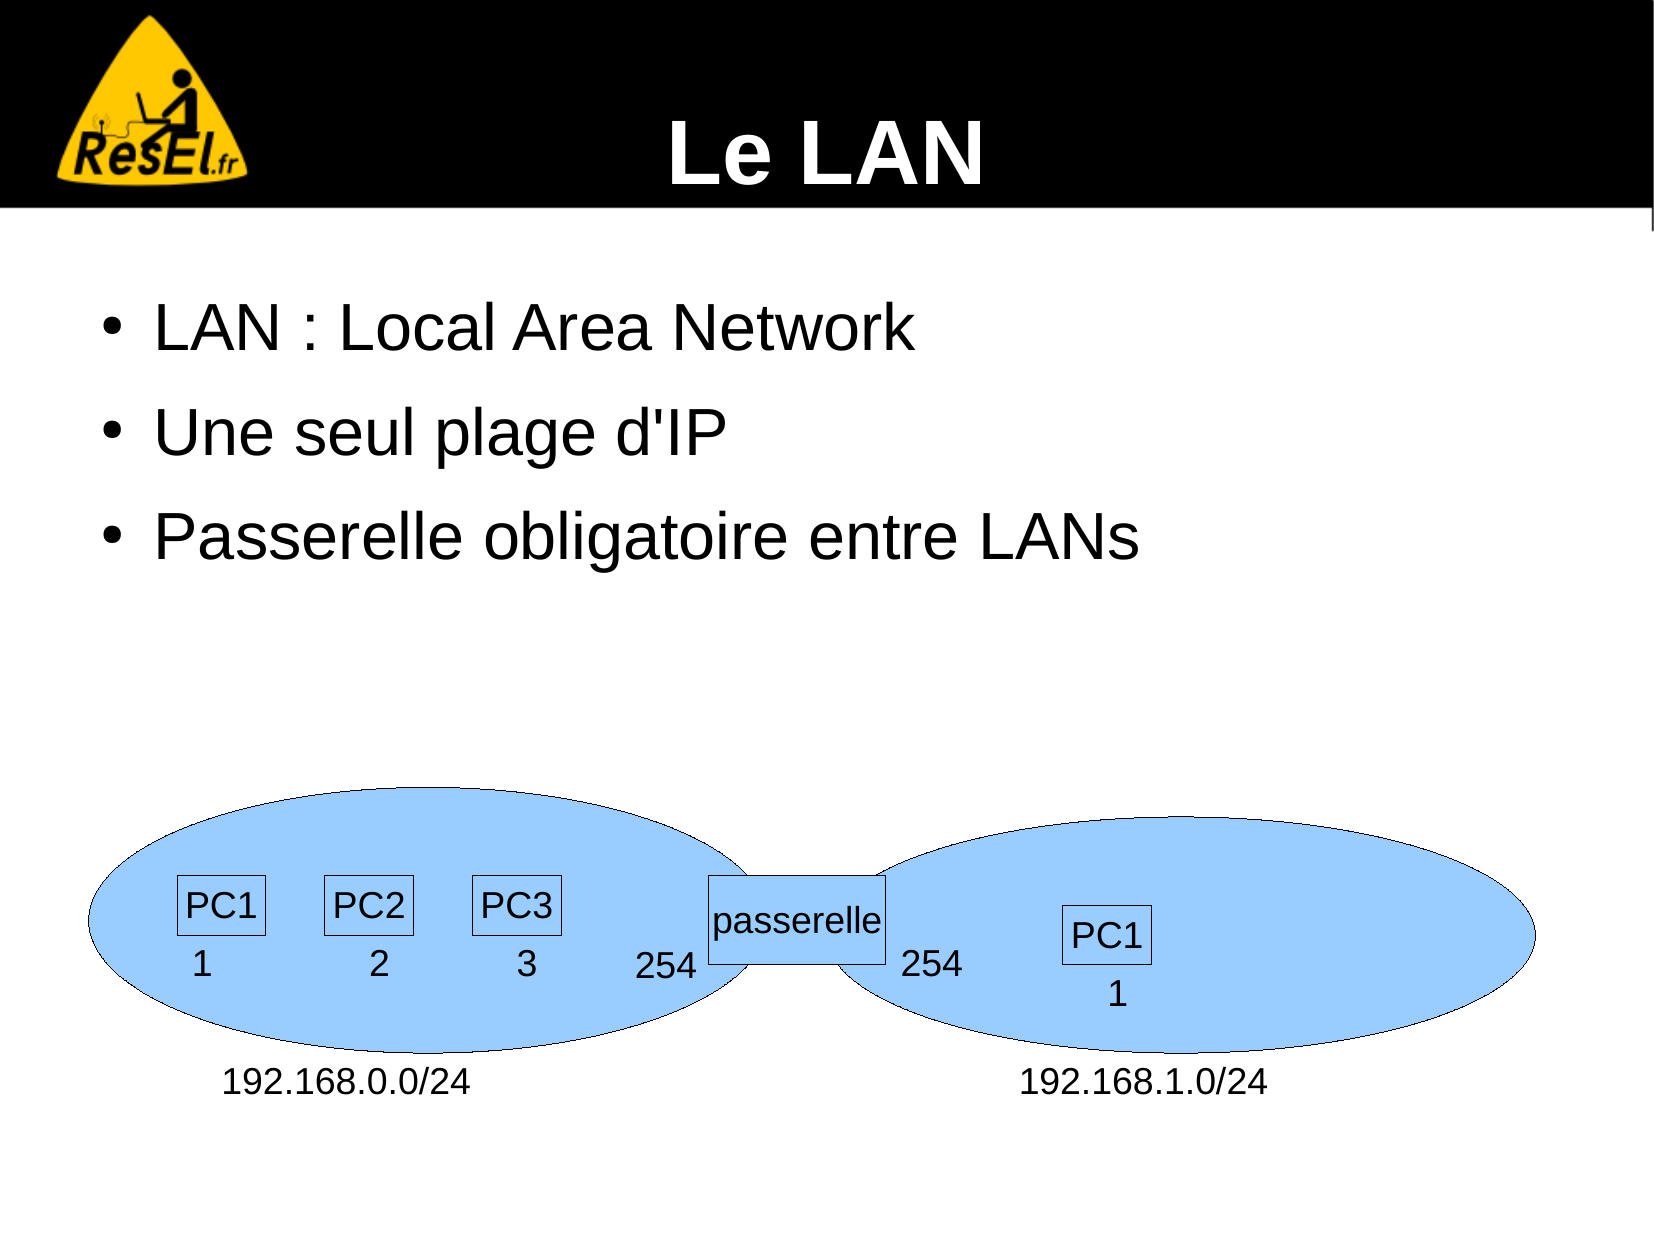

# Le LAN
LAN : Local Area Network
Une seul plage d'IP
Passerelle obligatoire entre LANs
PC1
PC2
PC3
passerelle
PC1
1
2
3
254
254
1
192.168.0.0/24
192.168.1.0/24